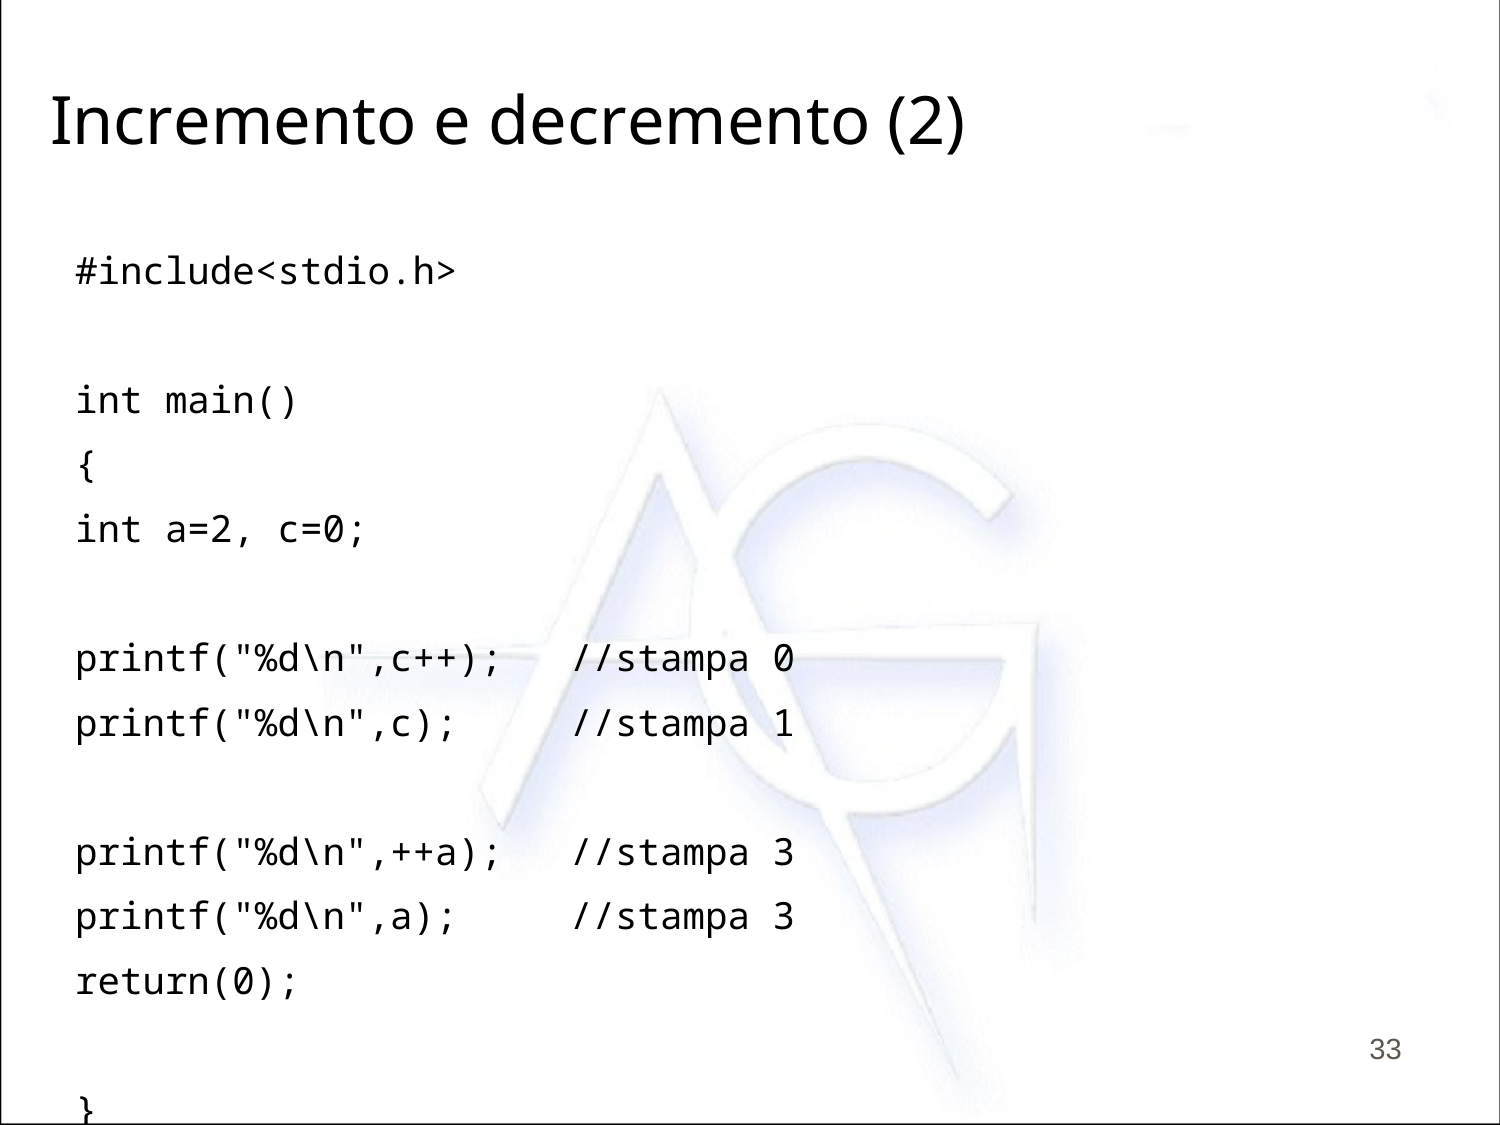

# Incremento e decremento (2)
#include<stdio.h>
int main()
{
int a=2, c=0;
printf("%d\n",c++); //stampa 0
printf("%d\n",c); //stampa 1
printf("%d\n",++a); //stampa 3
printf("%d\n",a); //stampa 3
return(0);
}
33